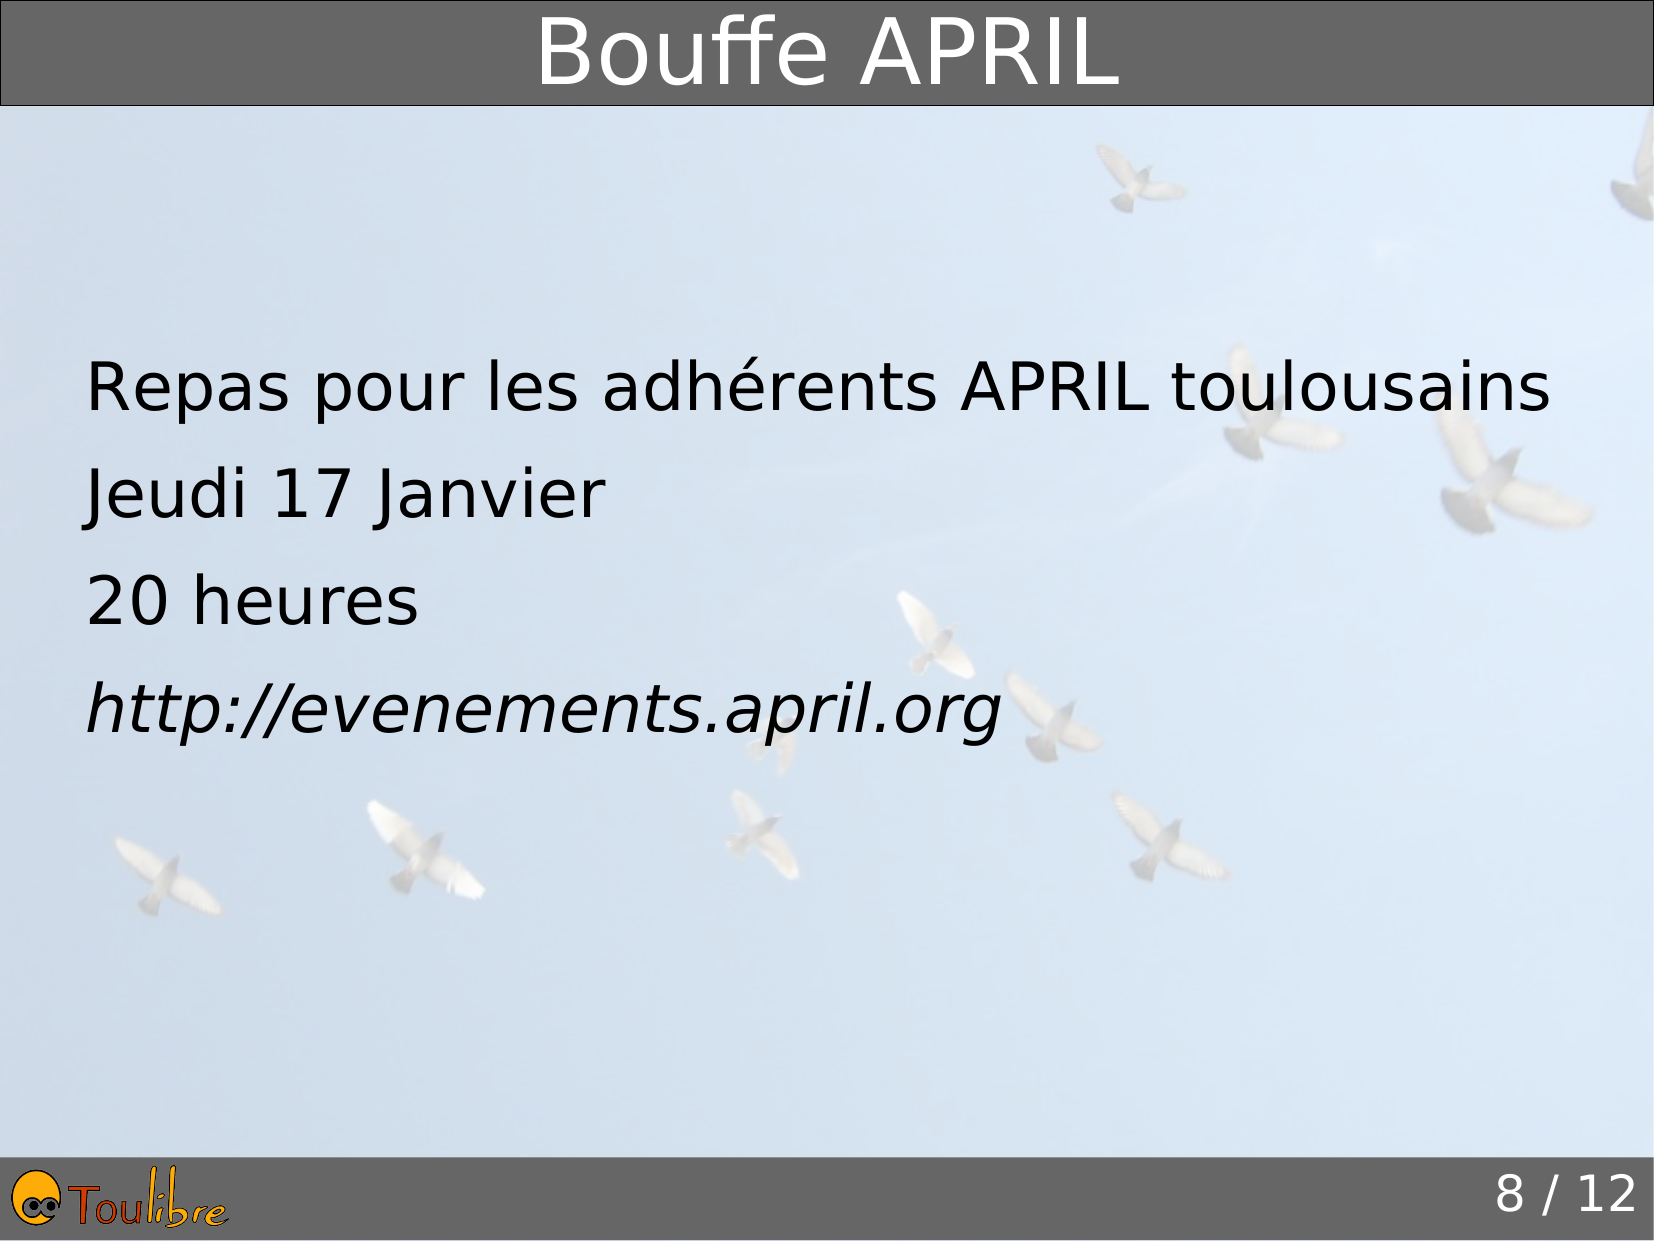

# Bouffe APRIL
Repas pour les adhérents APRIL toulousains
Jeudi 17 Janvier
20 heures
http://evenements.april.org